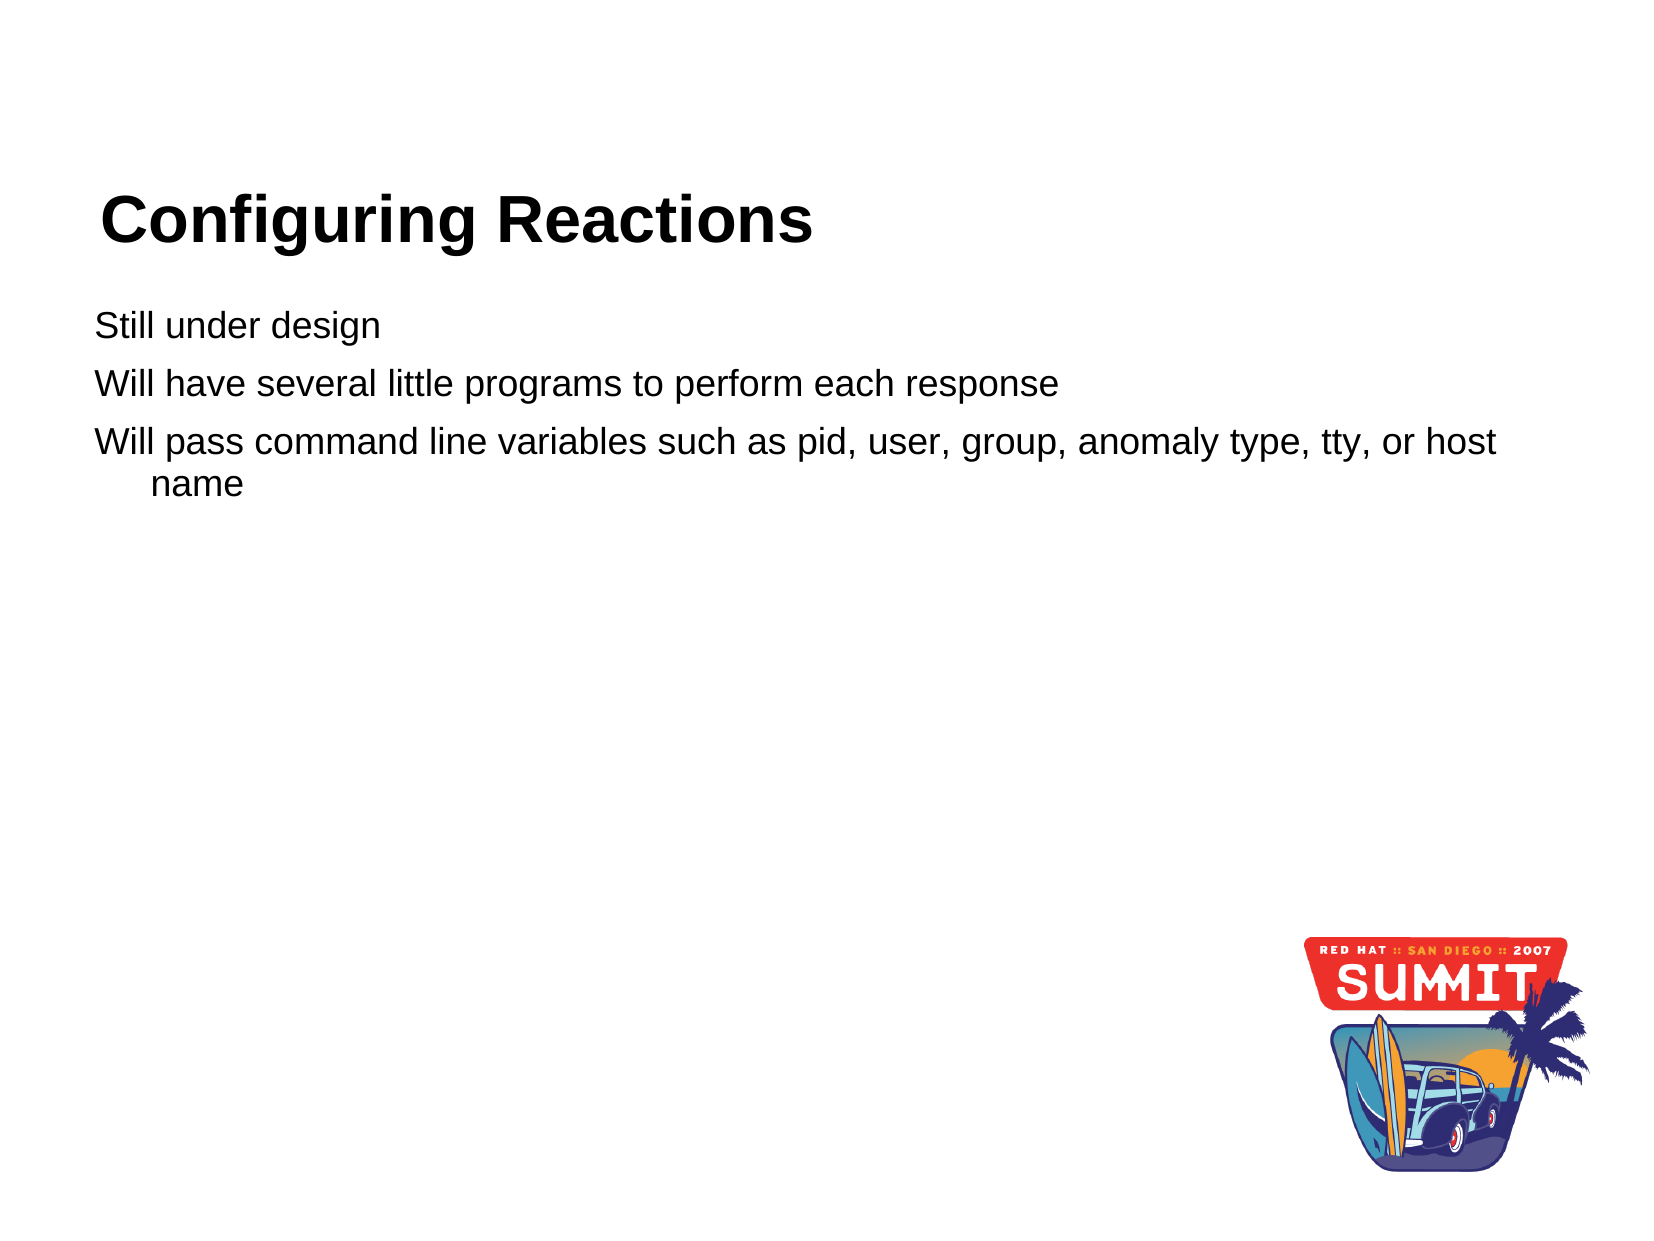

# Configuring Reactions
Still under design
Will have several little programs to perform each response
Will pass command line variables such as pid, user, group, anomaly type, tty, or host name